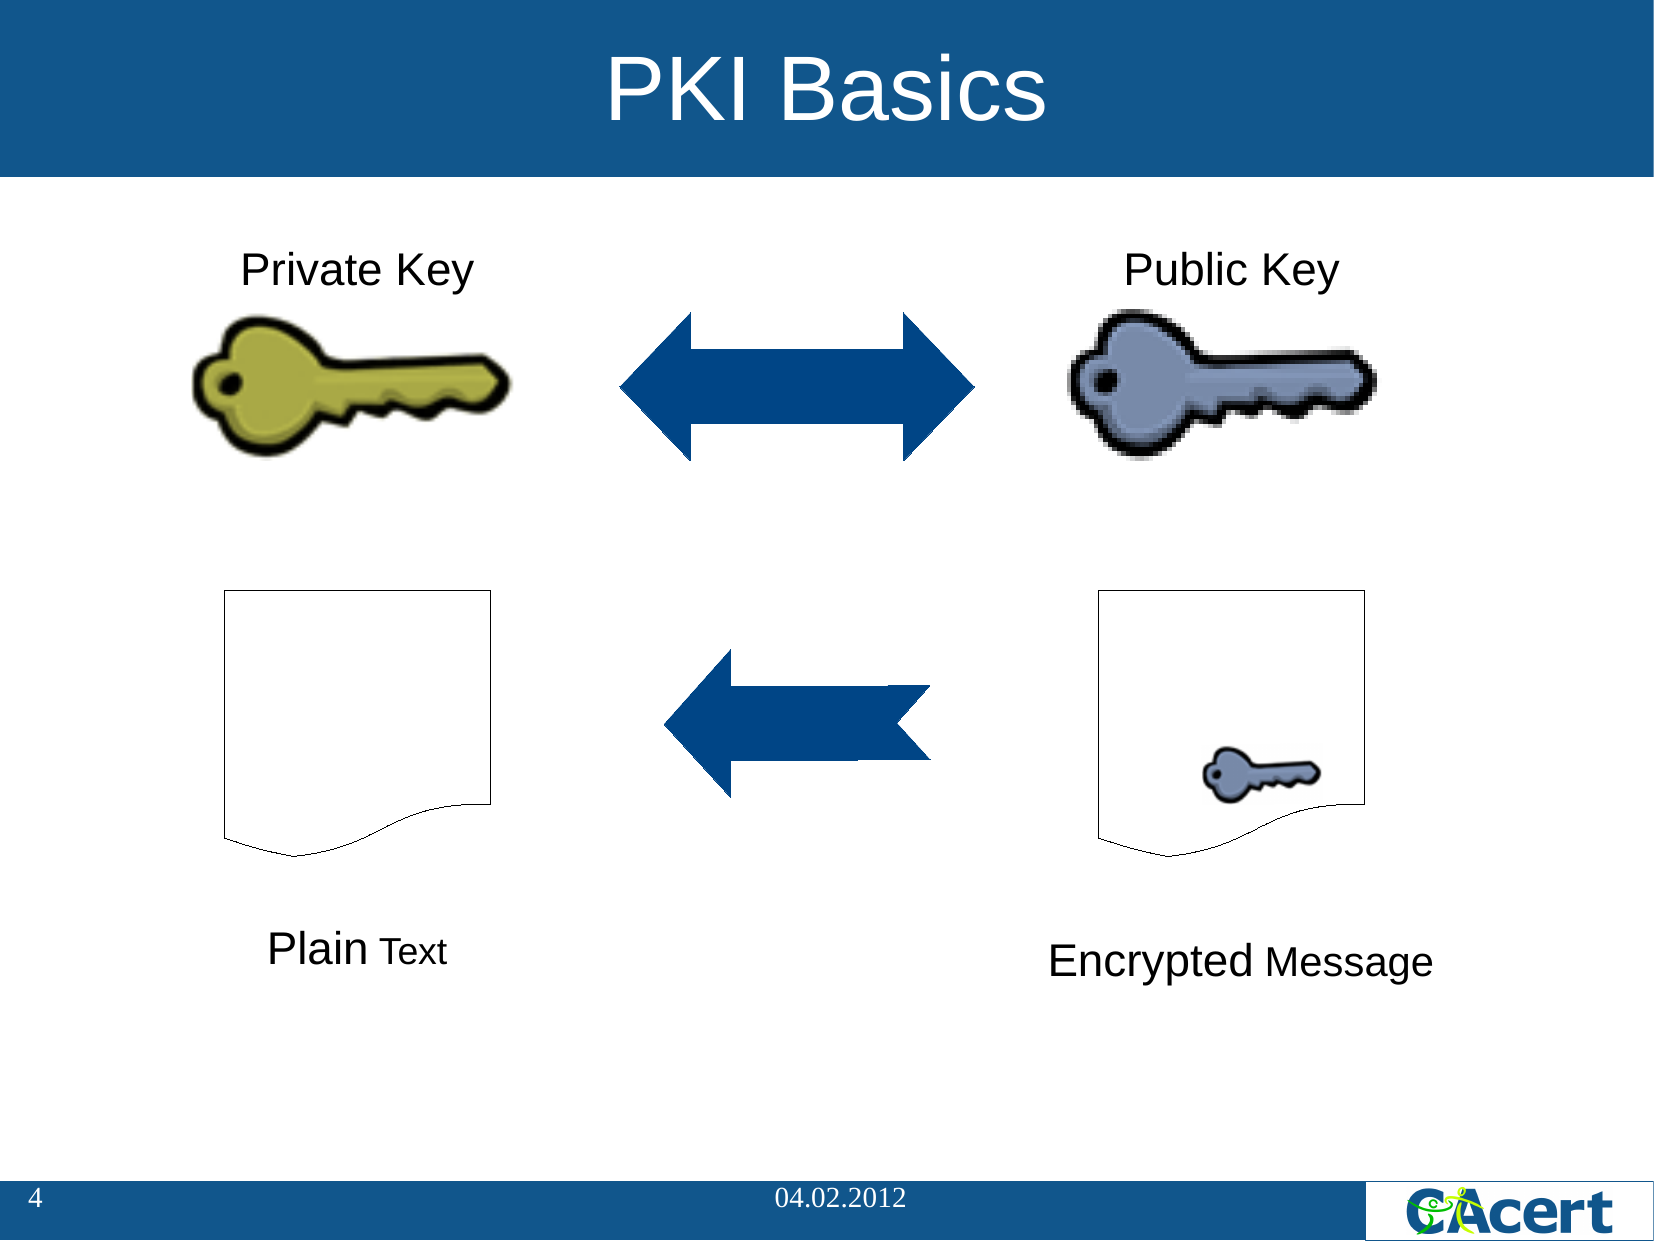

# PKI Basics
Private Key
Public Key
Plain Text
Encrypted Message
4
04.02.2012